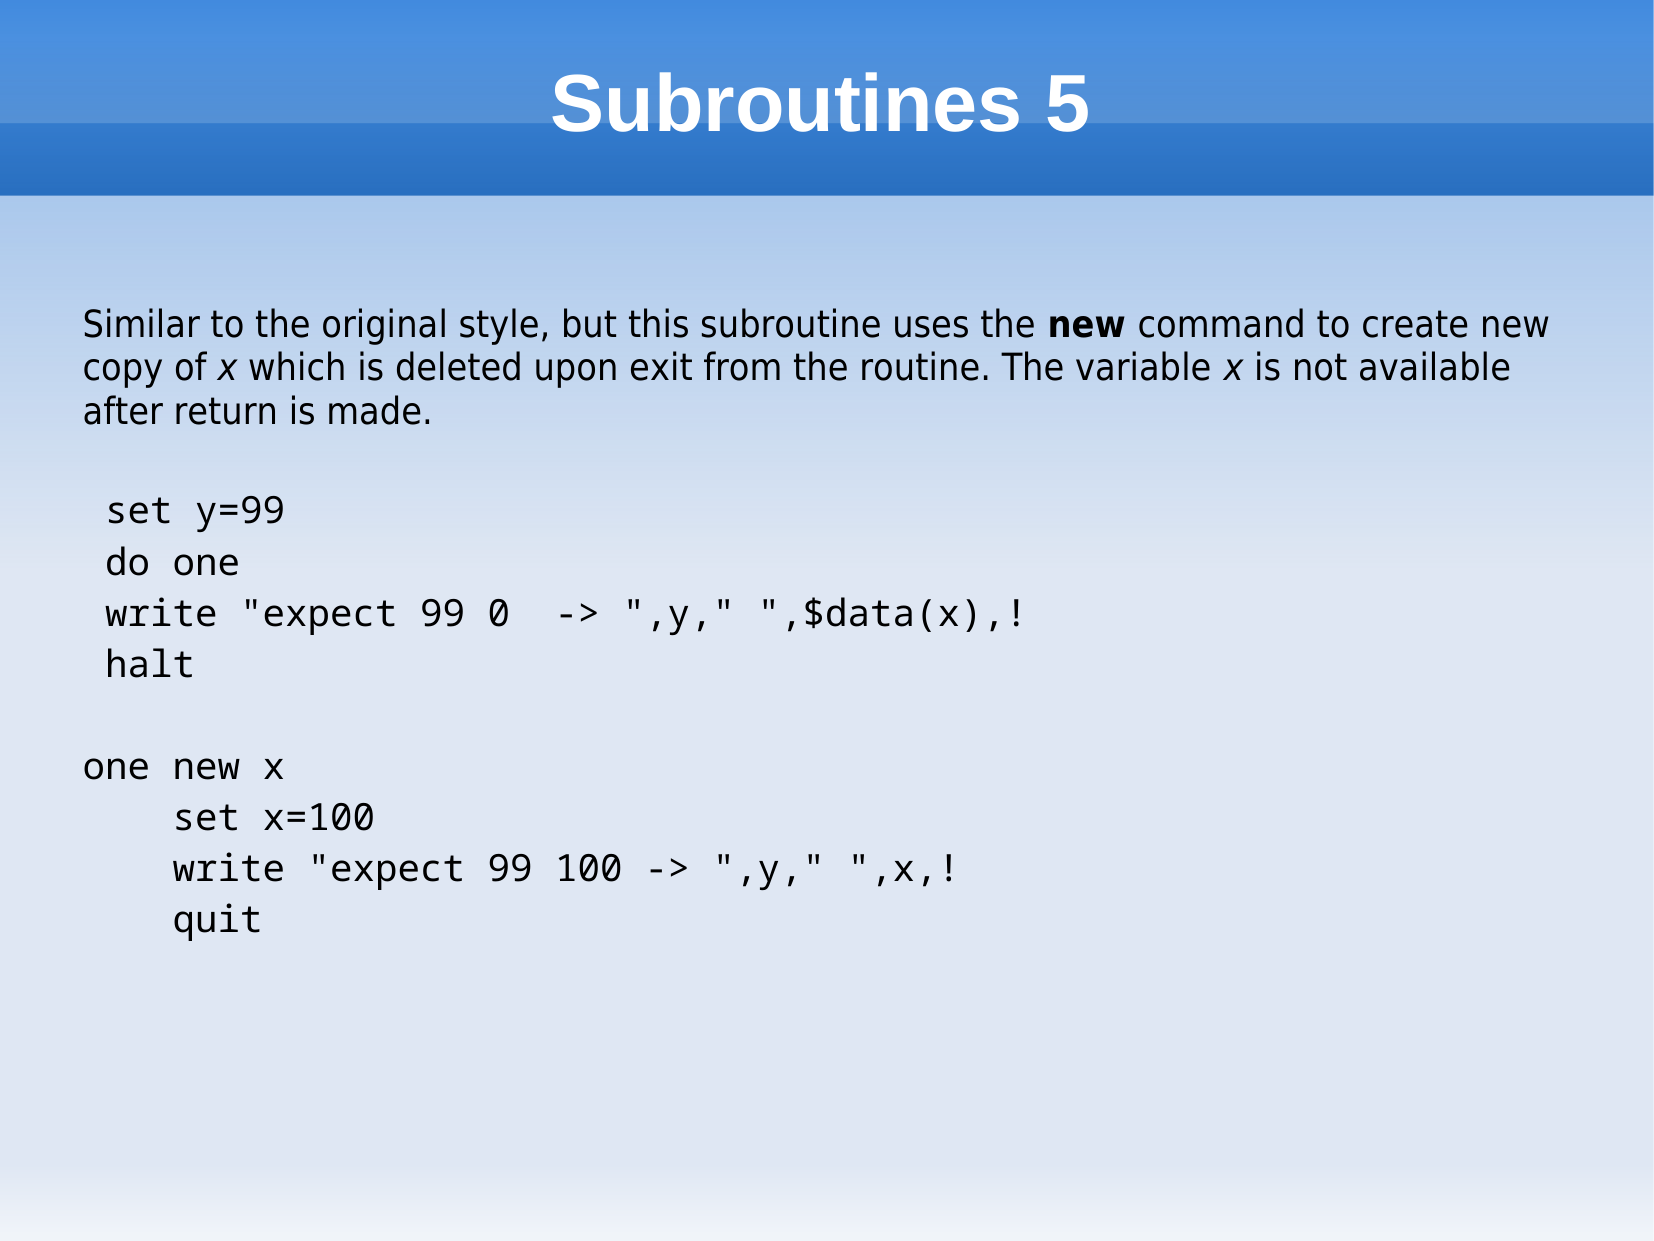

# Subroutines 5
Similar to the original style, but this subroutine uses the new command to create new copy of x which is deleted upon exit from the routine. The variable x is not available after return is made.
 set y=99
 do one
 write "expect 99 0 -> ",y," ",$data(x),!
 halt
one new x
 set x=100
 write "expect 99 100 -> ",y," ",x,!
 quit